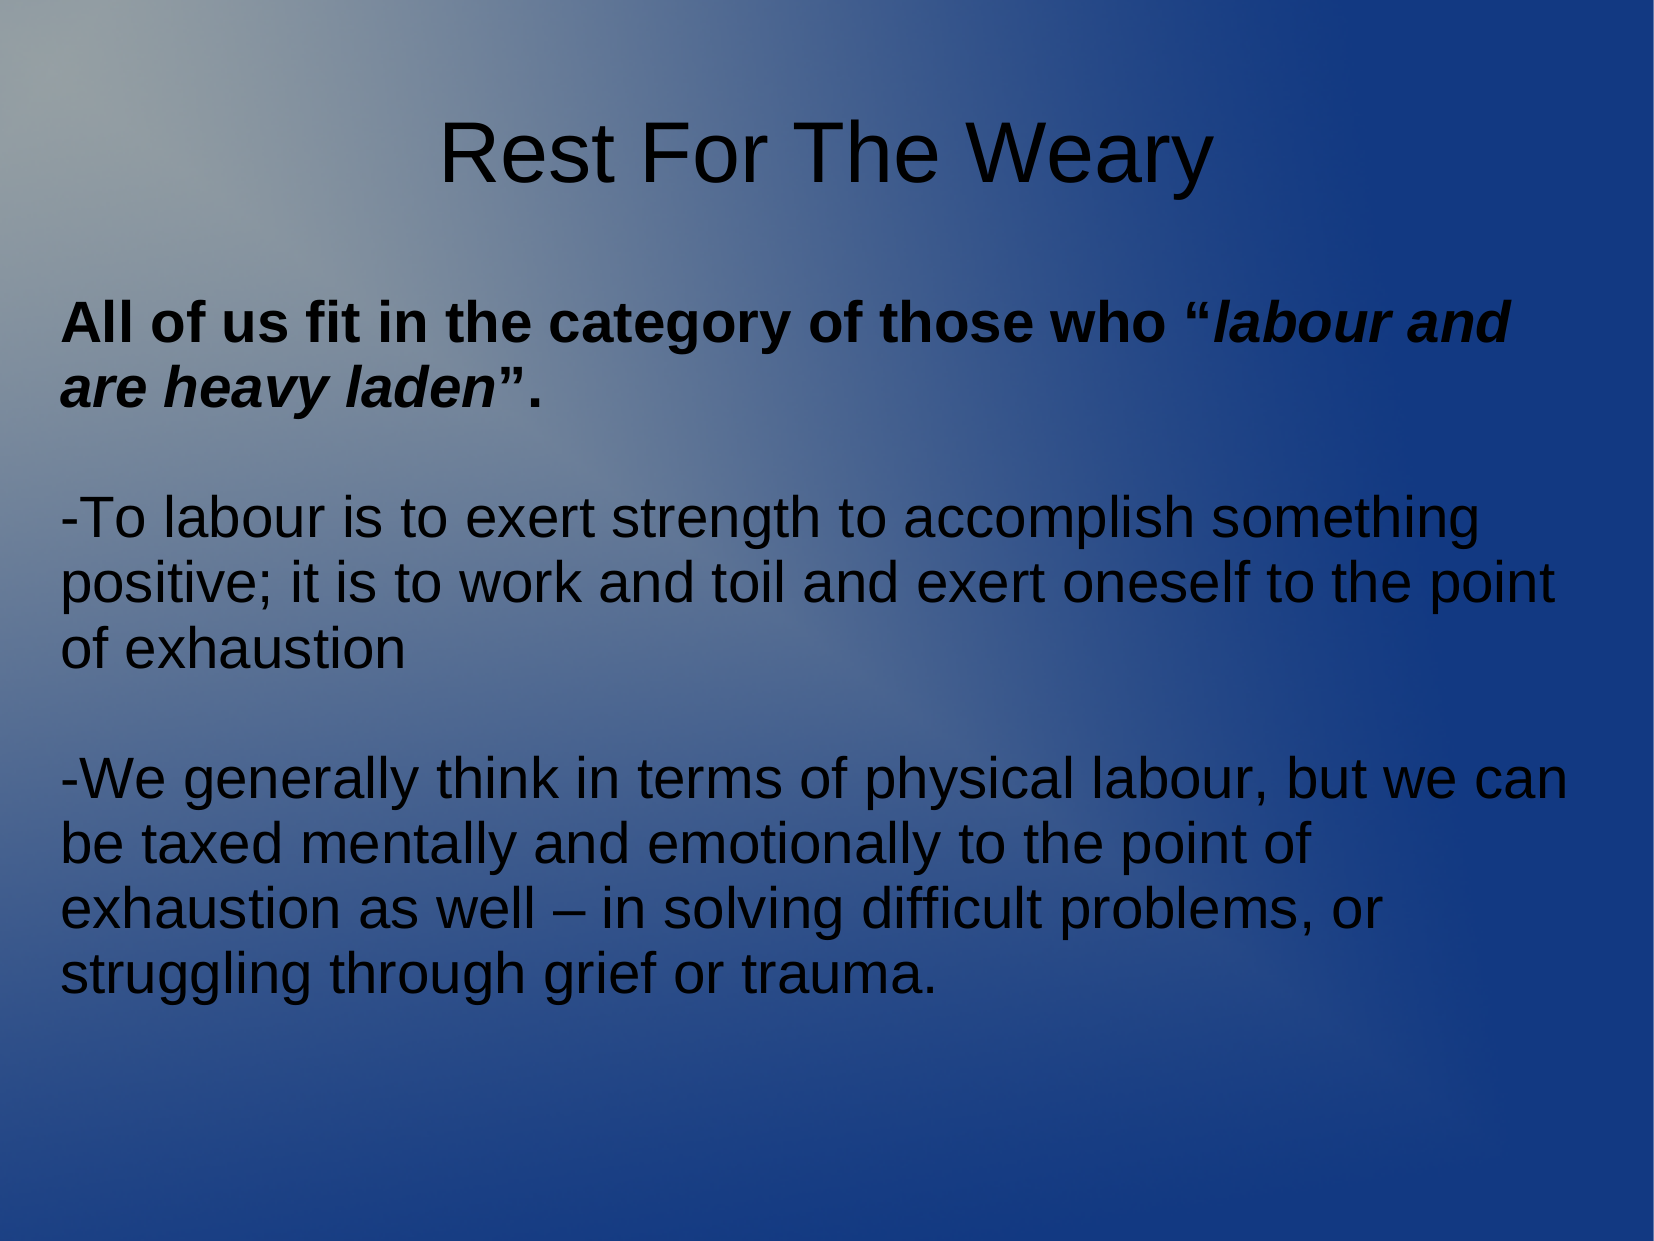

# Rest For The Weary
All of us fit in the category of those who “labour and are heavy laden”.
-To labour is to exert strength to accomplish something positive; it is to work and toil and exert oneself to the point of exhaustion
-We generally think in terms of physical labour, but we can be taxed mentally and emotionally to the point of exhaustion as well – in solving difficult problems, or struggling through grief or trauma.